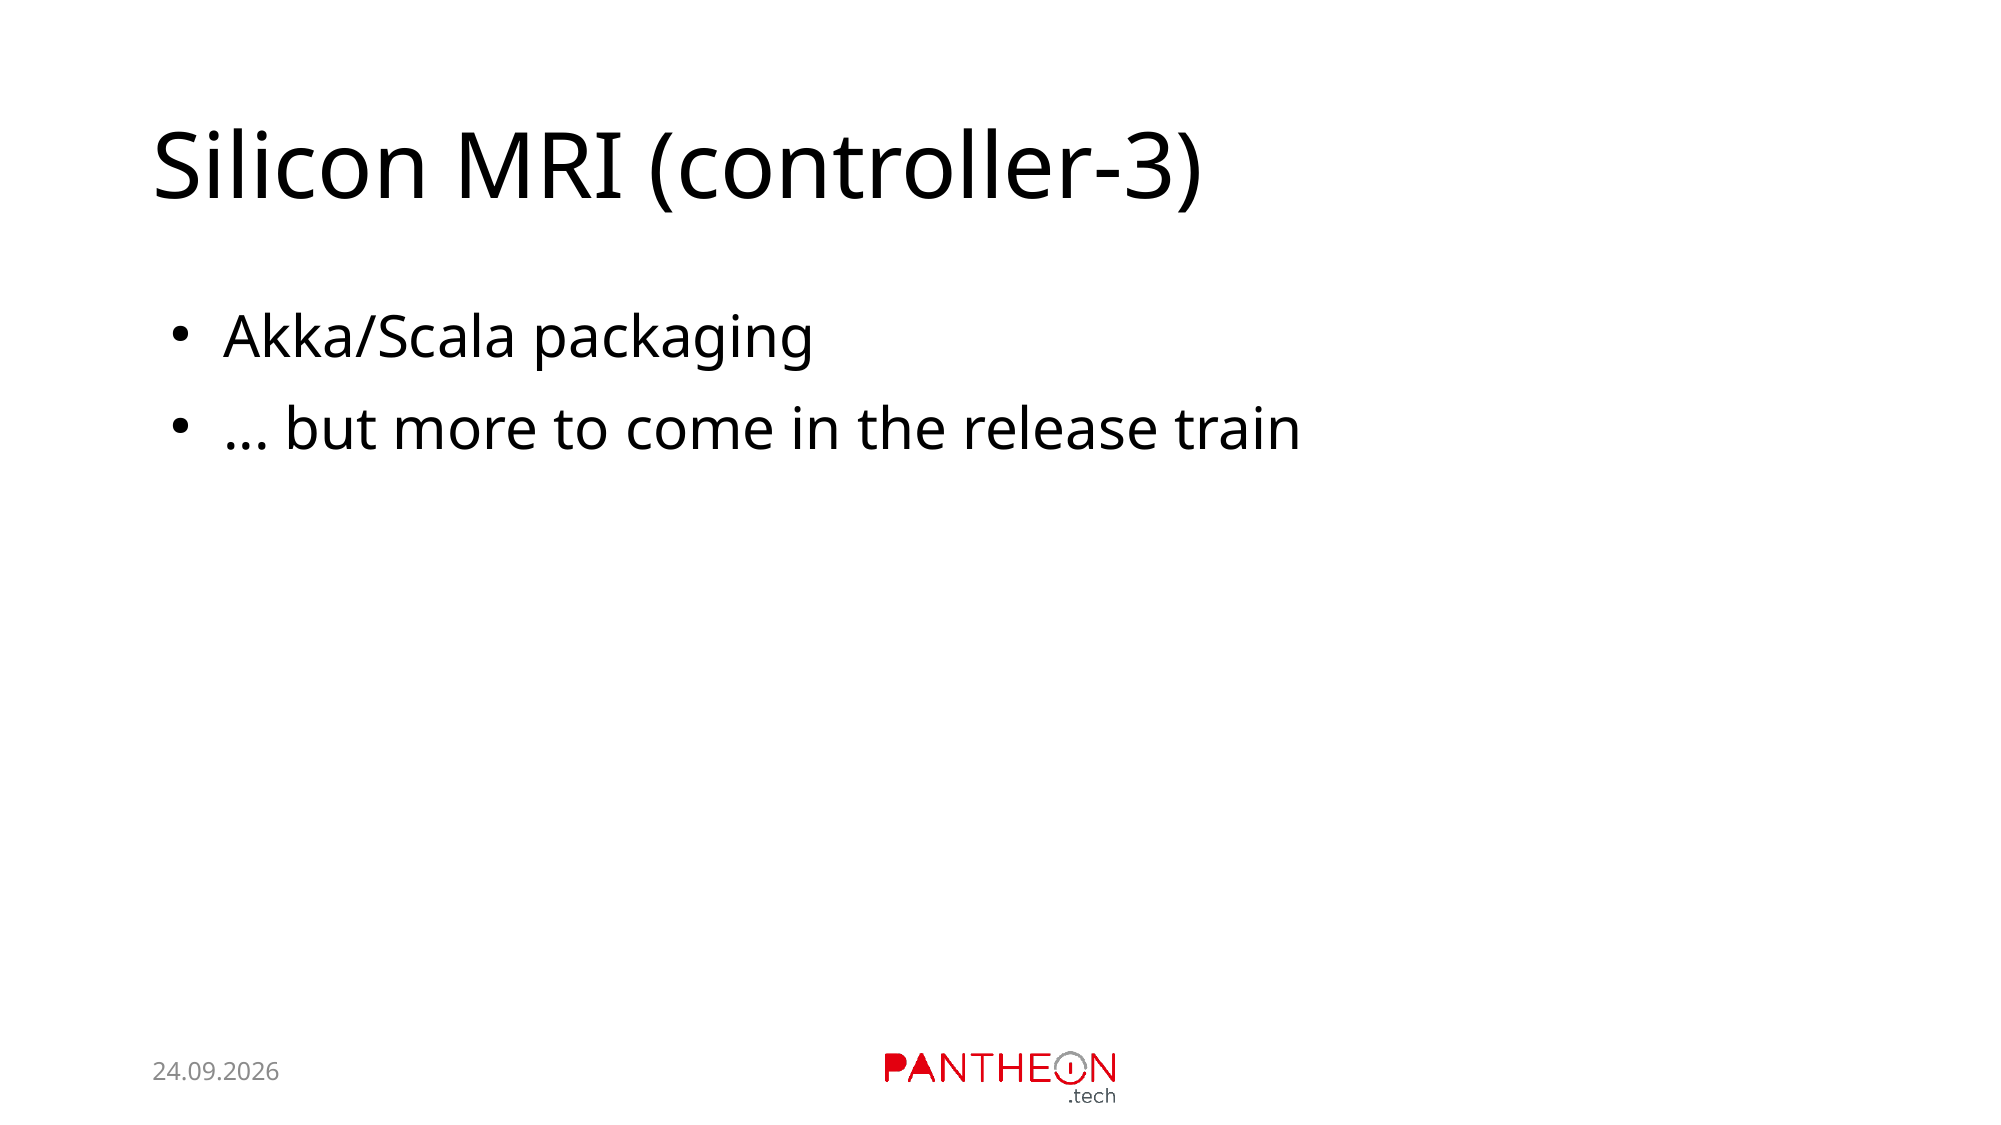

# Silicon MRI (controller-3)
Akka/Scala packaging
... but more to come in the release train